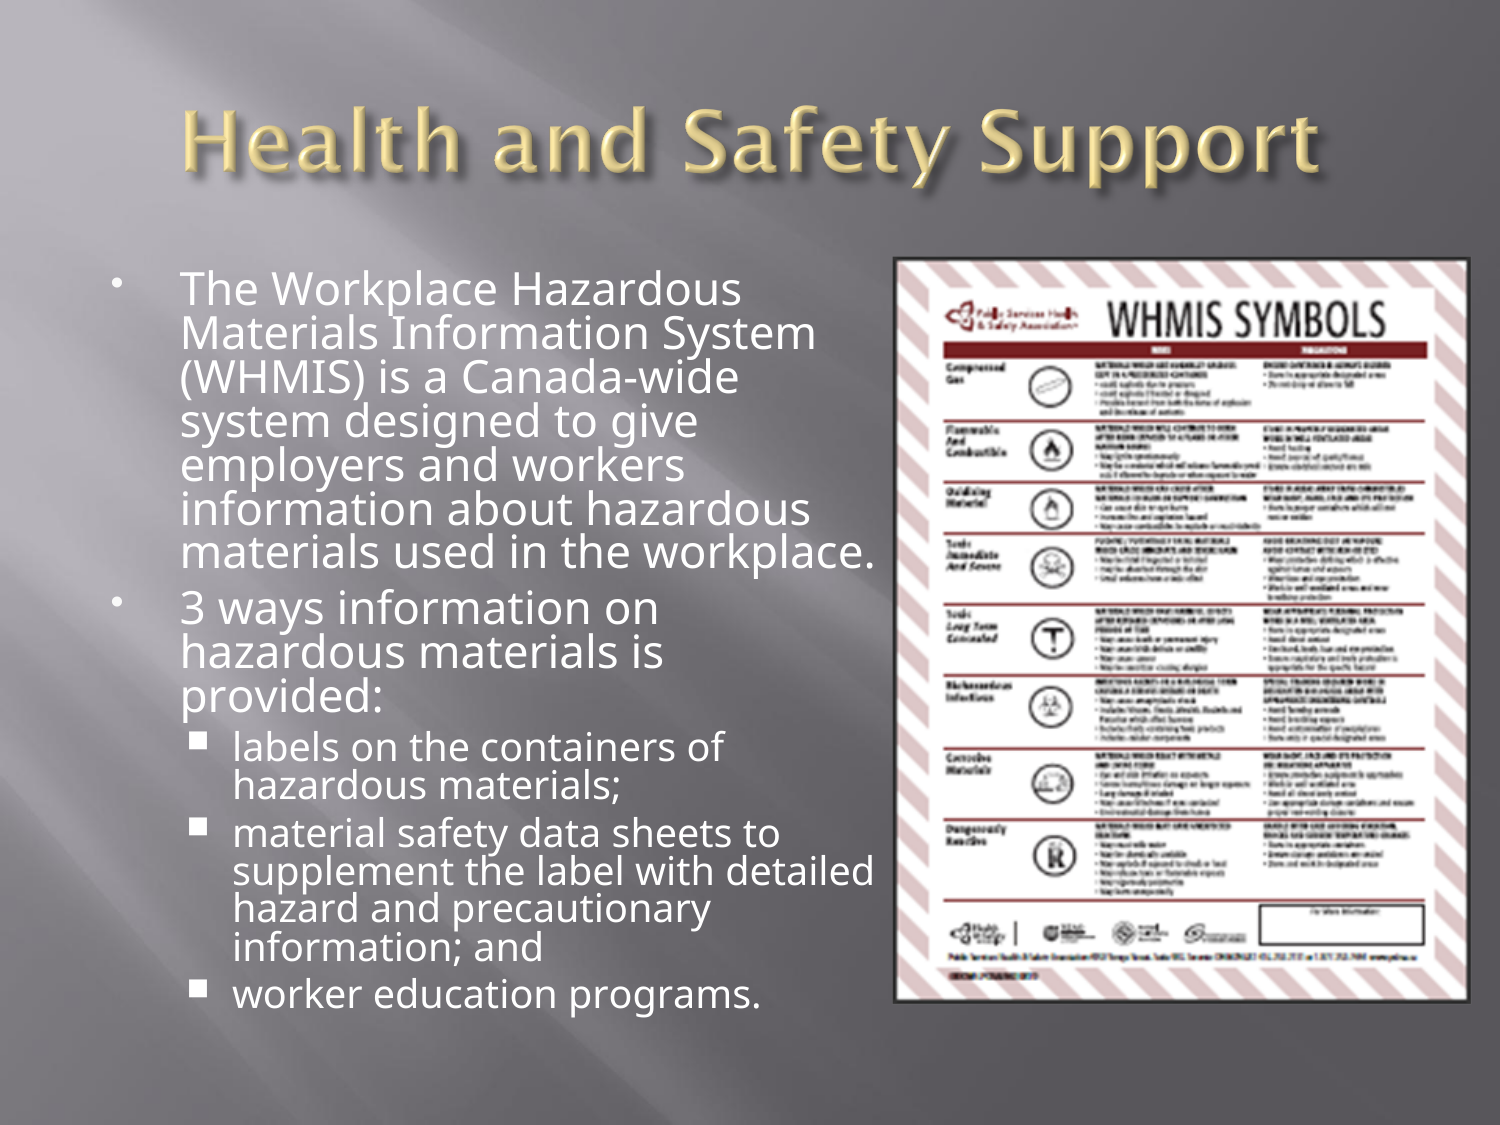

# The Workplace Hazardous Materials Information System (WHMIS) is a Canada-wide system designed to give employers and workers information about hazardous materials used in the workplace.
3 ways information on hazardous materials is provided:
labels on the containers of hazardous materials;
material safety data sheets to supplement the label with detailed hazard and precautionary information; and
worker education programs.